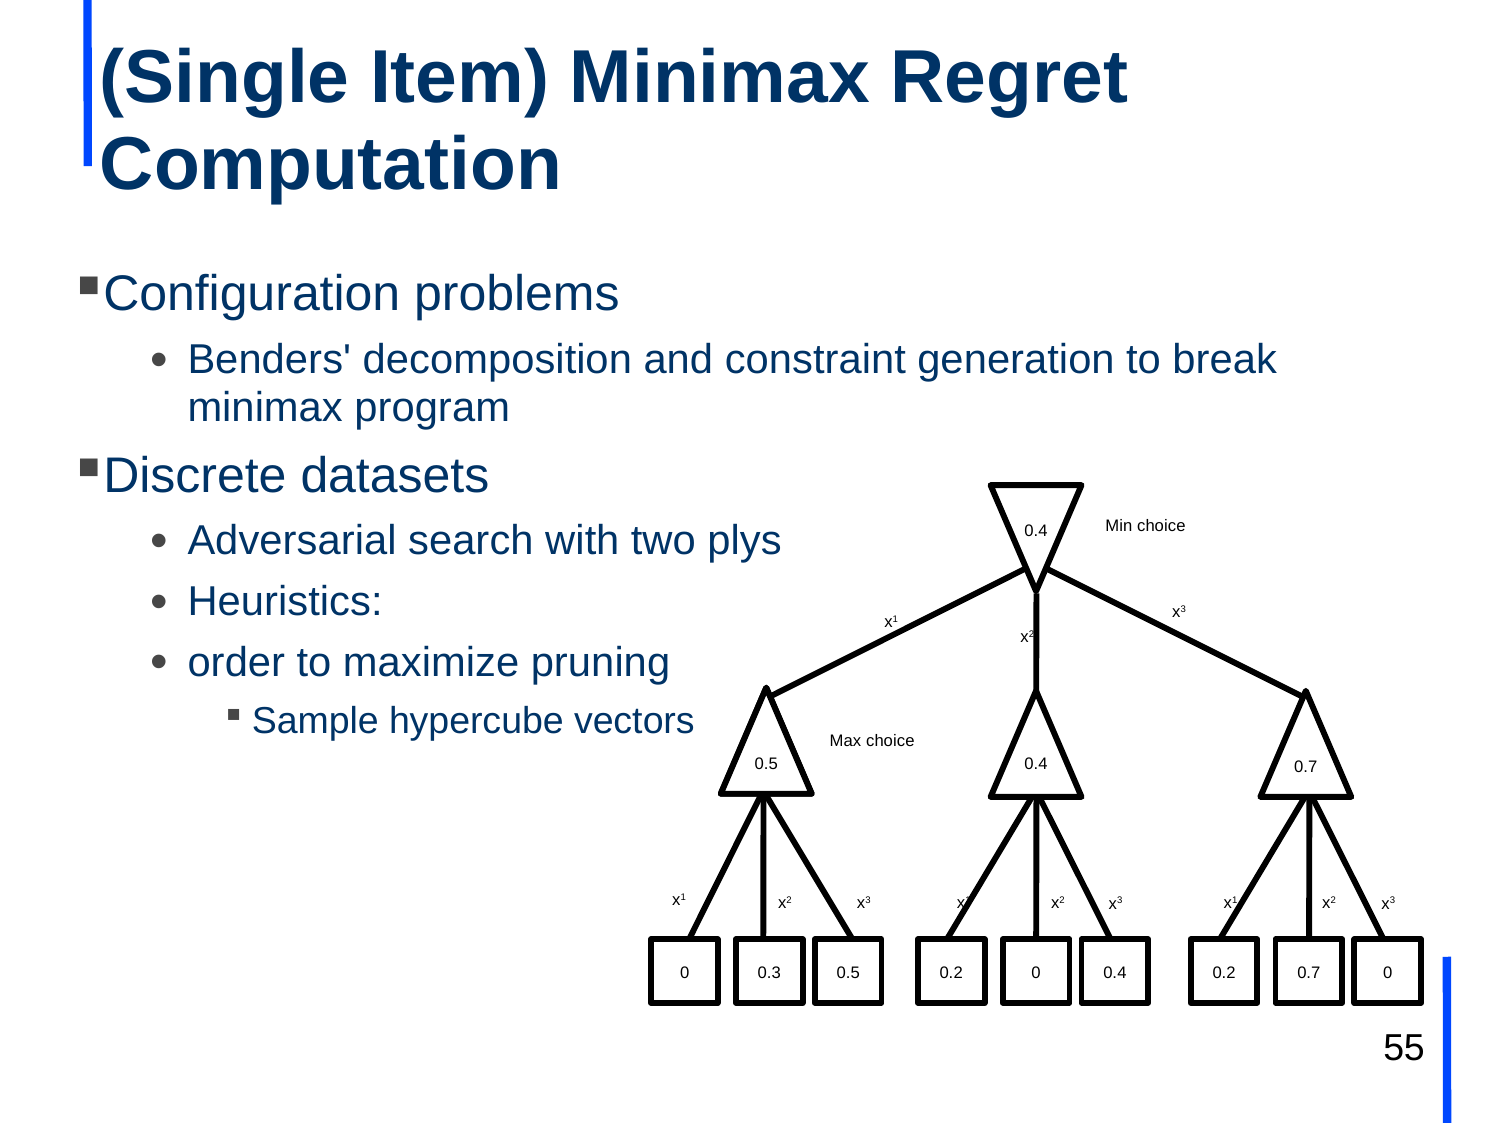

# (Single Item) Minimax Regret Computation
Configuration problems
Benders' decomposition and constraint generation to break minimax program
Discrete datasets
Adversarial search with two plys
Heuristics:
order to maximize pruning
Sample hypercube vectors
Min choice
0.4
x3
x1
x2
Max choice
0.5
0.4
0.7
x1
x2
x3
x1
x2
x1
x2
x3
x3
0
0.3
0.5
0.2
0
0.4
0
0.2
0.7
0
55